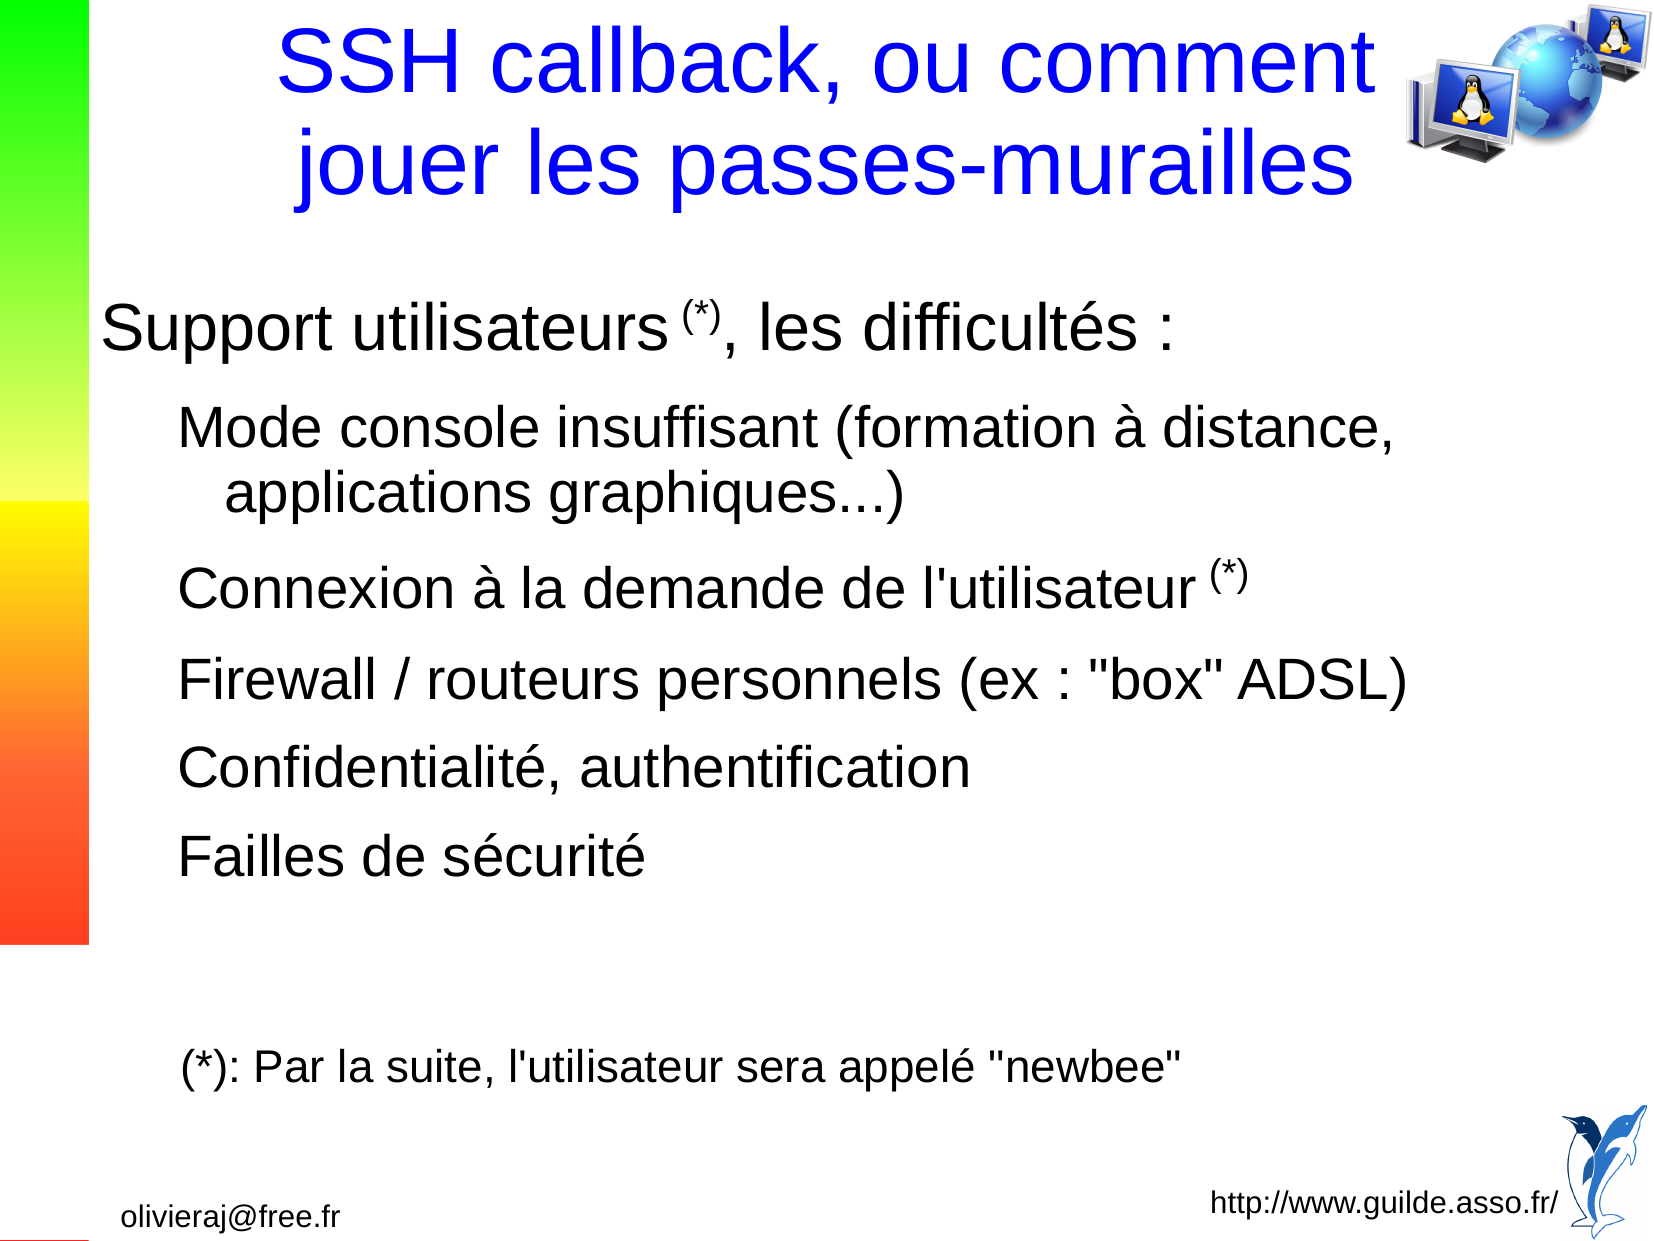

# SSH callback, ou comment jouer les passes-murailles
Support utilisateurs (*), les difficultés :
Mode console insuffisant (formation à distance, applications graphiques...)
Connexion à la demande de l'utilisateur (*)
Firewall / routeurs personnels (ex : "box" ADSL)
Confidentialité, authentification
Failles de sécurité
(*): Par la suite, l'utilisateur sera appelé "newbee"